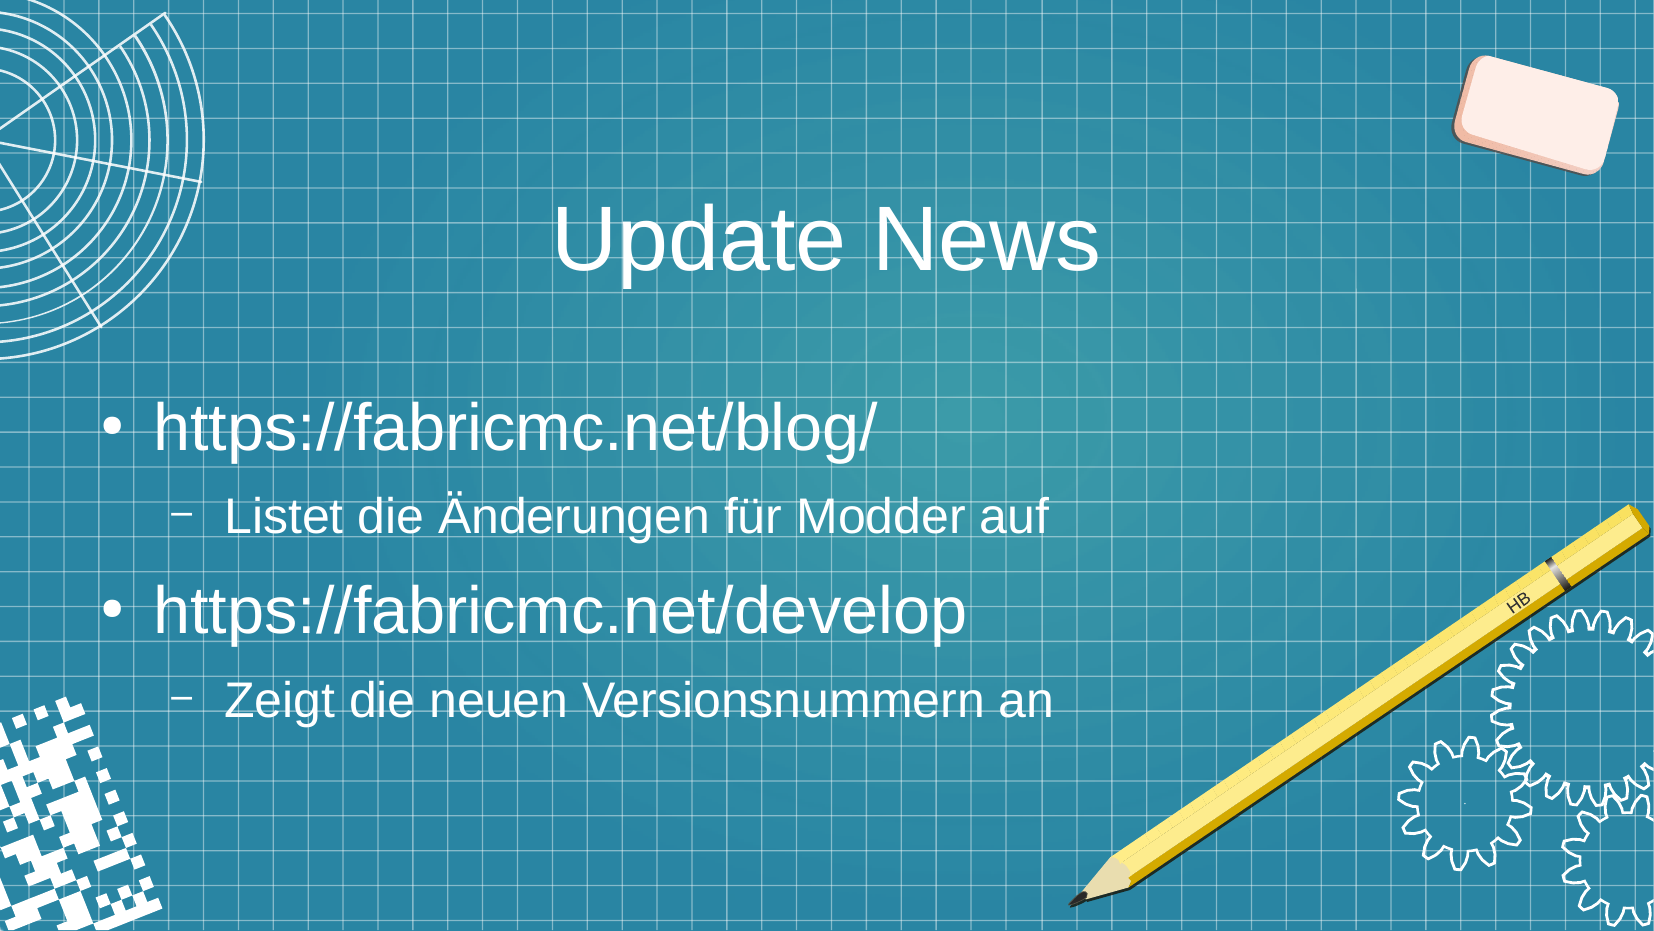

# Update News
https://fabricmc.net/blog/
Listet die Änderungen für Modder auf
https://fabricmc.net/develop
Zeigt die neuen Versionsnummern an